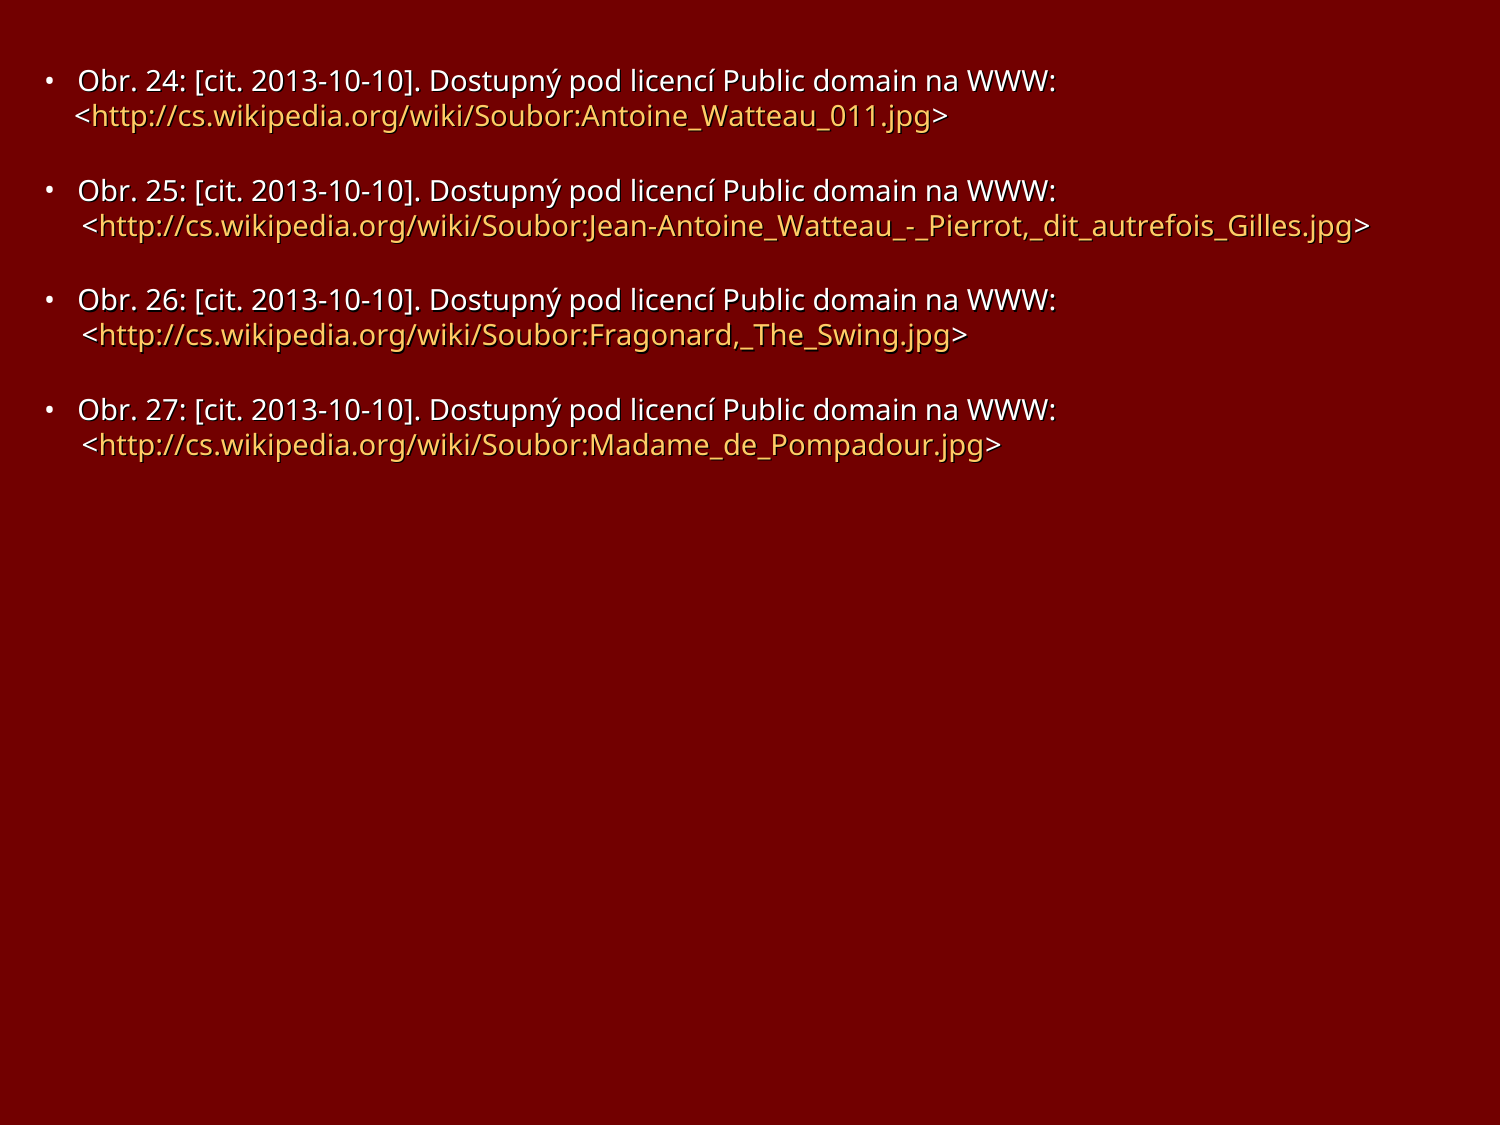

Obr. 24: [cit. 2013-10-10]. Dostupný pod licencí Public domain na WWW:
 <http://cs.wikipedia.org/wiki/Soubor:Antoine_Watteau_011.jpg>
 Obr. 25: [cit. 2013-10-10]. Dostupný pod licencí Public domain na WWW:
 <http://cs.wikipedia.org/wiki/Soubor:Jean-Antoine_Watteau_-_Pierrot,_dit_autrefois_Gilles.jpg>
 Obr. 26: [cit. 2013-10-10]. Dostupný pod licencí Public domain na WWW:
 <http://cs.wikipedia.org/wiki/Soubor:Fragonard,_The_Swing.jpg>
 Obr. 27: [cit. 2013-10-10]. Dostupný pod licencí Public domain na WWW:
 <http://cs.wikipedia.org/wiki/Soubor:Madame_de_Pompadour.jpg>